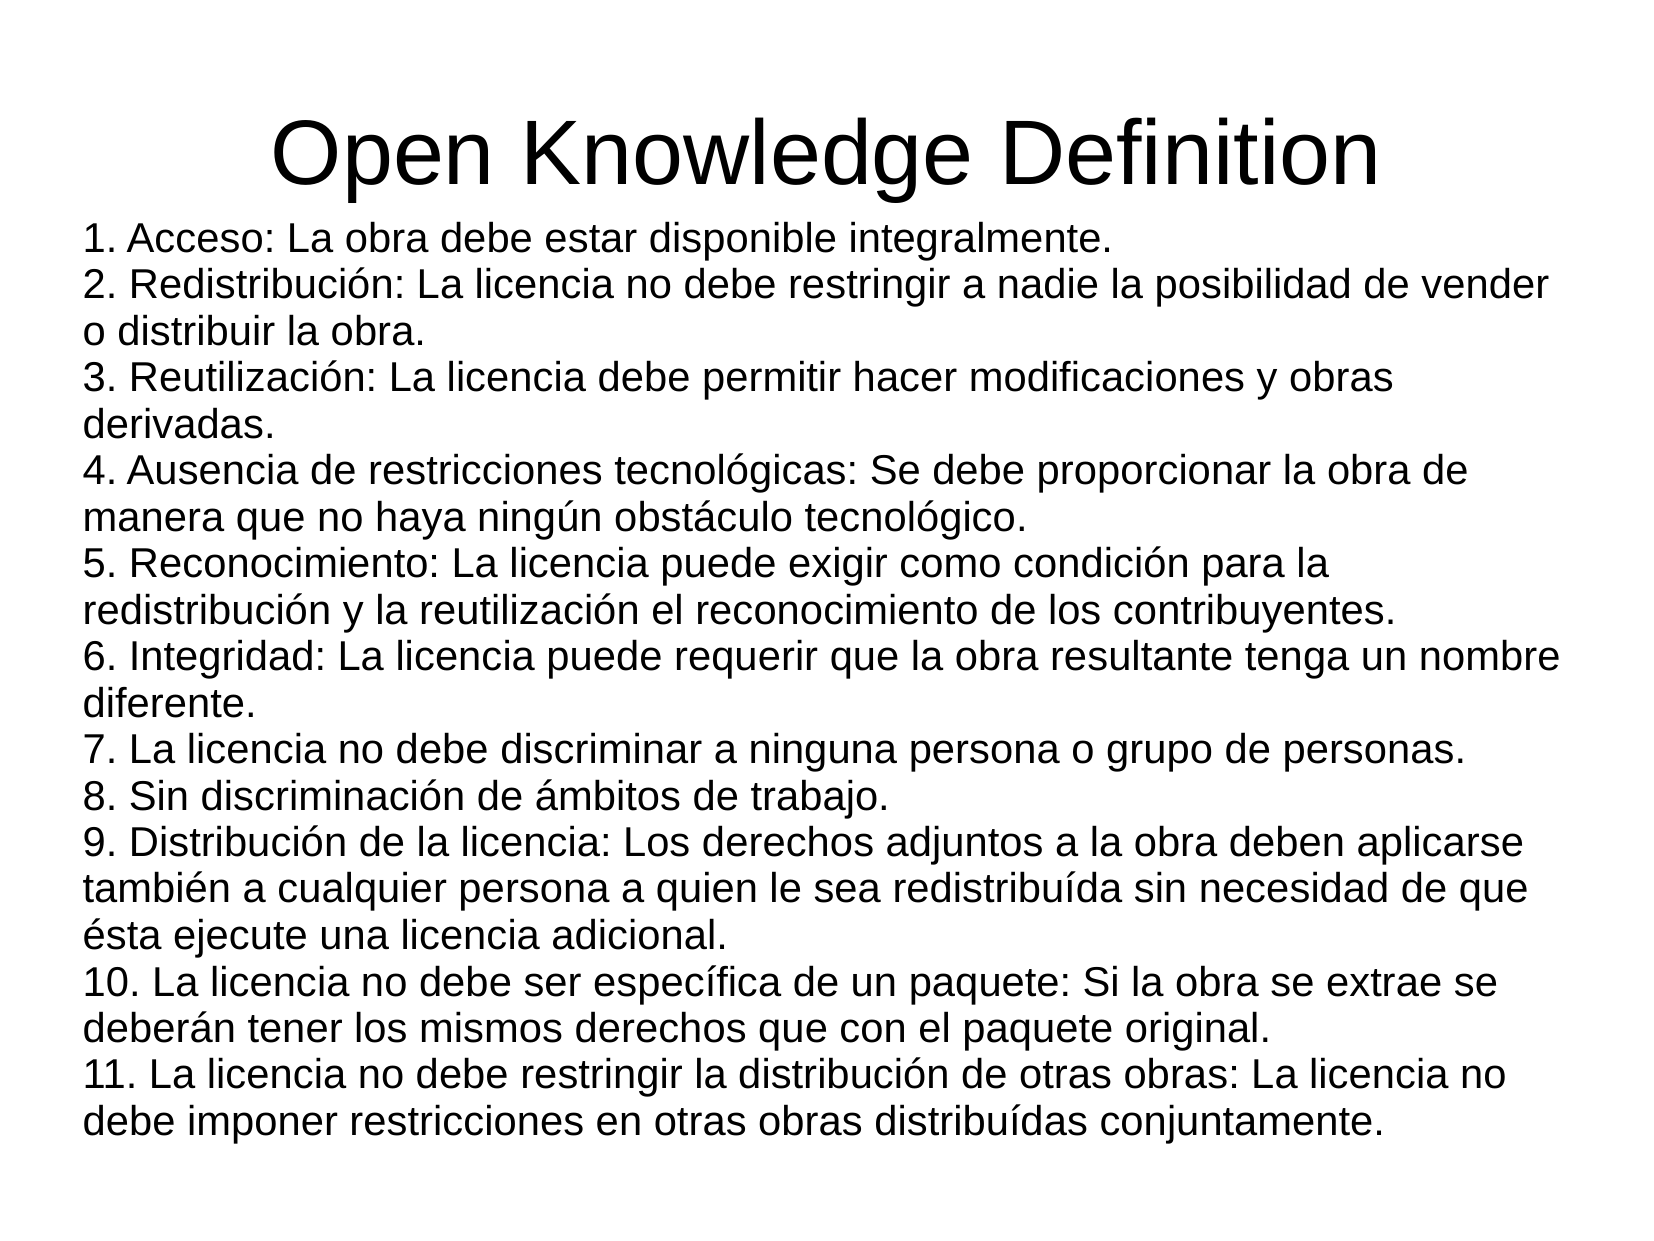

# Open Knowledge Definition
1. Acceso: La obra debe estar disponible integralmente.
2. Redistribución: La licencia no debe restringir a nadie la posibilidad de vender o distribuir la obra.
3. Reutilización: La licencia debe permitir hacer modificaciones y obras derivadas.
4. Ausencia de restricciones tecnológicas: Se debe proporcionar la obra de manera que no haya ningún obstáculo tecnológico.
5. Reconocimiento: La licencia puede exigir como condición para la redistribución y la reutilización el reconocimiento de los contribuyentes.
6. Integridad: La licencia puede requerir que la obra resultante tenga un nombre diferente.
7. La licencia no debe discriminar a ninguna persona o grupo de personas.
8. Sin discriminación de ámbitos de trabajo.
9. Distribución de la licencia: Los derechos adjuntos a la obra deben aplicarse también a cualquier persona a quien le sea redistribuída sin necesidad de que ésta ejecute una licencia adicional.
10. La licencia no debe ser específica de un paquete: Si la obra se extrae se deberán tener los mismos derechos que con el paquete original.
11. La licencia no debe restringir la distribución de otras obras: La licencia no debe imponer restricciones en otras obras distribuídas conjuntamente.